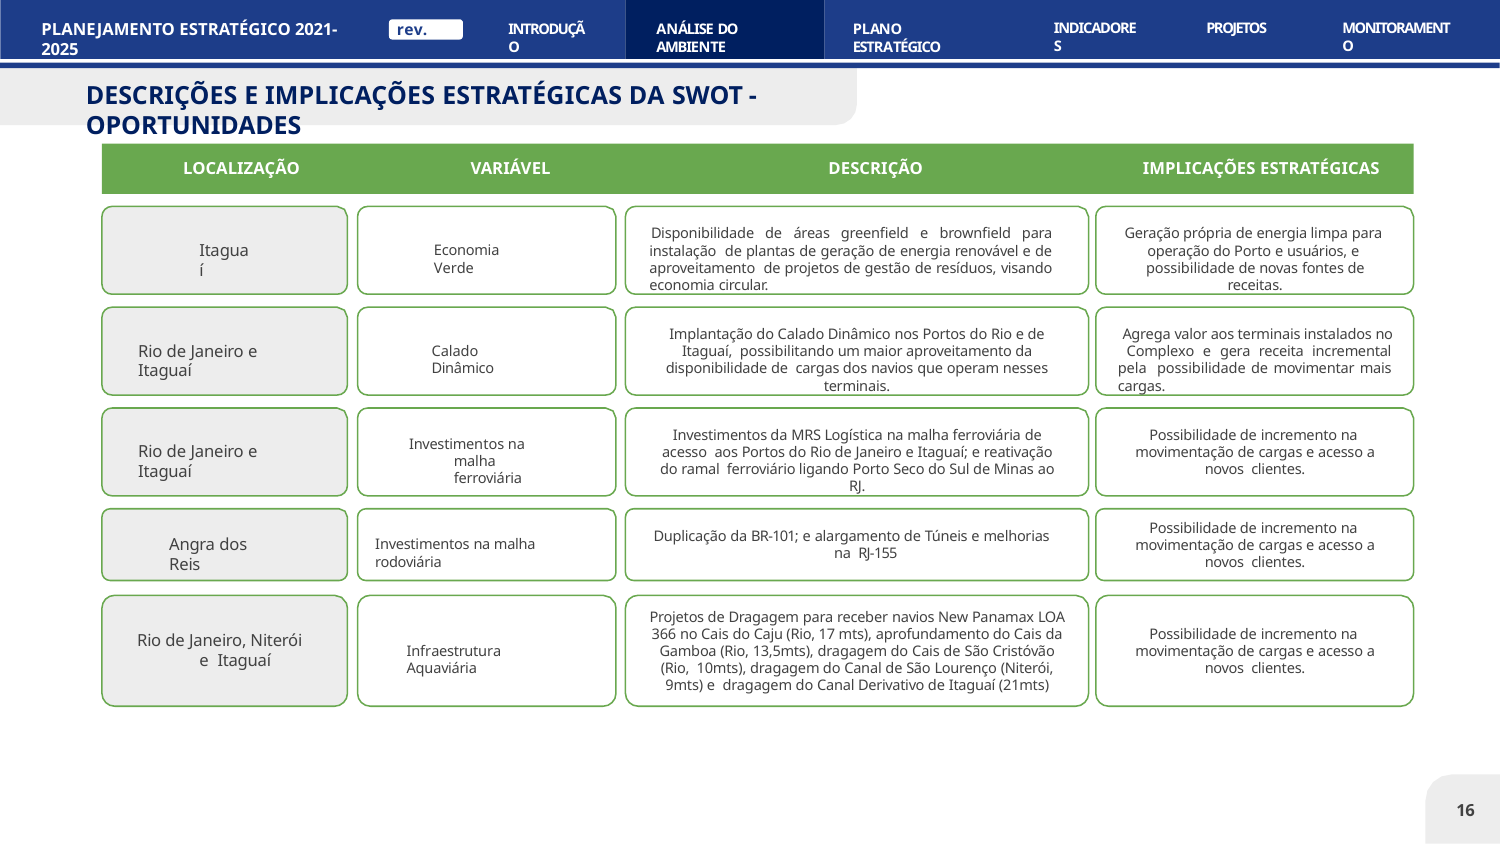

PLANEJAMENTO ESTRATÉGICO 2021-2025
INDICADORES
PROJETOS
MONITORAMENTO
rev. 2022
INTRODUÇÃO
ANÁLISE DO AMBIENTE
PLANO ESTRATÉGICO
DESCRIÇÕES E IMPLICAÇÕES ESTRATÉGICAS DA SWOT - OPORTUNIDADES
LOCALIZAÇÃO	VARIÁVEL	DESCRIÇÃO	IMPLICAÇÕES ESTRATÉGICAS
Disponibilidade de áreas greenﬁeld e brownﬁeld para instalação de plantas de geração de energia renovável e de aproveitamento de projetos de gestão de resíduos, visando economia circular.
Geração própria de energia limpa para operação do Porto e usuários, e possibilidade de novas fontes de receitas.
Itaguaí
Economia Verde
Implantação do Calado Dinâmico nos Portos do Rio e de Itaguaí, possibilitando um maior aproveitamento da disponibilidade de cargas dos navios que operam nesses terminais.
Agrega valor aos terminais instalados no Complexo e gera receita incremental pela possibilidade de movimentar mais cargas.
Rio de Janeiro e Itaguaí
Calado Dinâmico
Investimentos da MRS Logística na malha ferroviária de acesso aos Portos do Rio de Janeiro e Itaguaí; e reativação do ramal ferroviário ligando Porto Seco do Sul de Minas ao RJ.
Possibilidade de incremento na movimentação de cargas e acesso a novos clientes.
Investimentos na malha ferroviária
Rio de Janeiro e Itaguaí
Possibilidade de incremento na movimentação de cargas e acesso a novos clientes.
Duplicação da BR-101; e alargamento de Túneis e melhorias na RJ-155
Angra dos Reis
Investimentos na malha rodoviária
Projetos de Dragagem para receber navios New Panamax LOA 366 no Cais do Caju (Rio, 17 mts), aprofundamento do Cais da Gamboa (Rio, 13,5mts), dragagem do Cais de São Cristóvão (Rio, 10mts), dragagem do Canal de São Lourenço (Niterói, 9mts) e dragagem do Canal Derivativo de Itaguaí (21mts)
Possibilidade de incremento na movimentação de cargas e acesso a novos clientes.
Rio de Janeiro, Niterói e Itaguaí
Infraestrutura Aquaviária